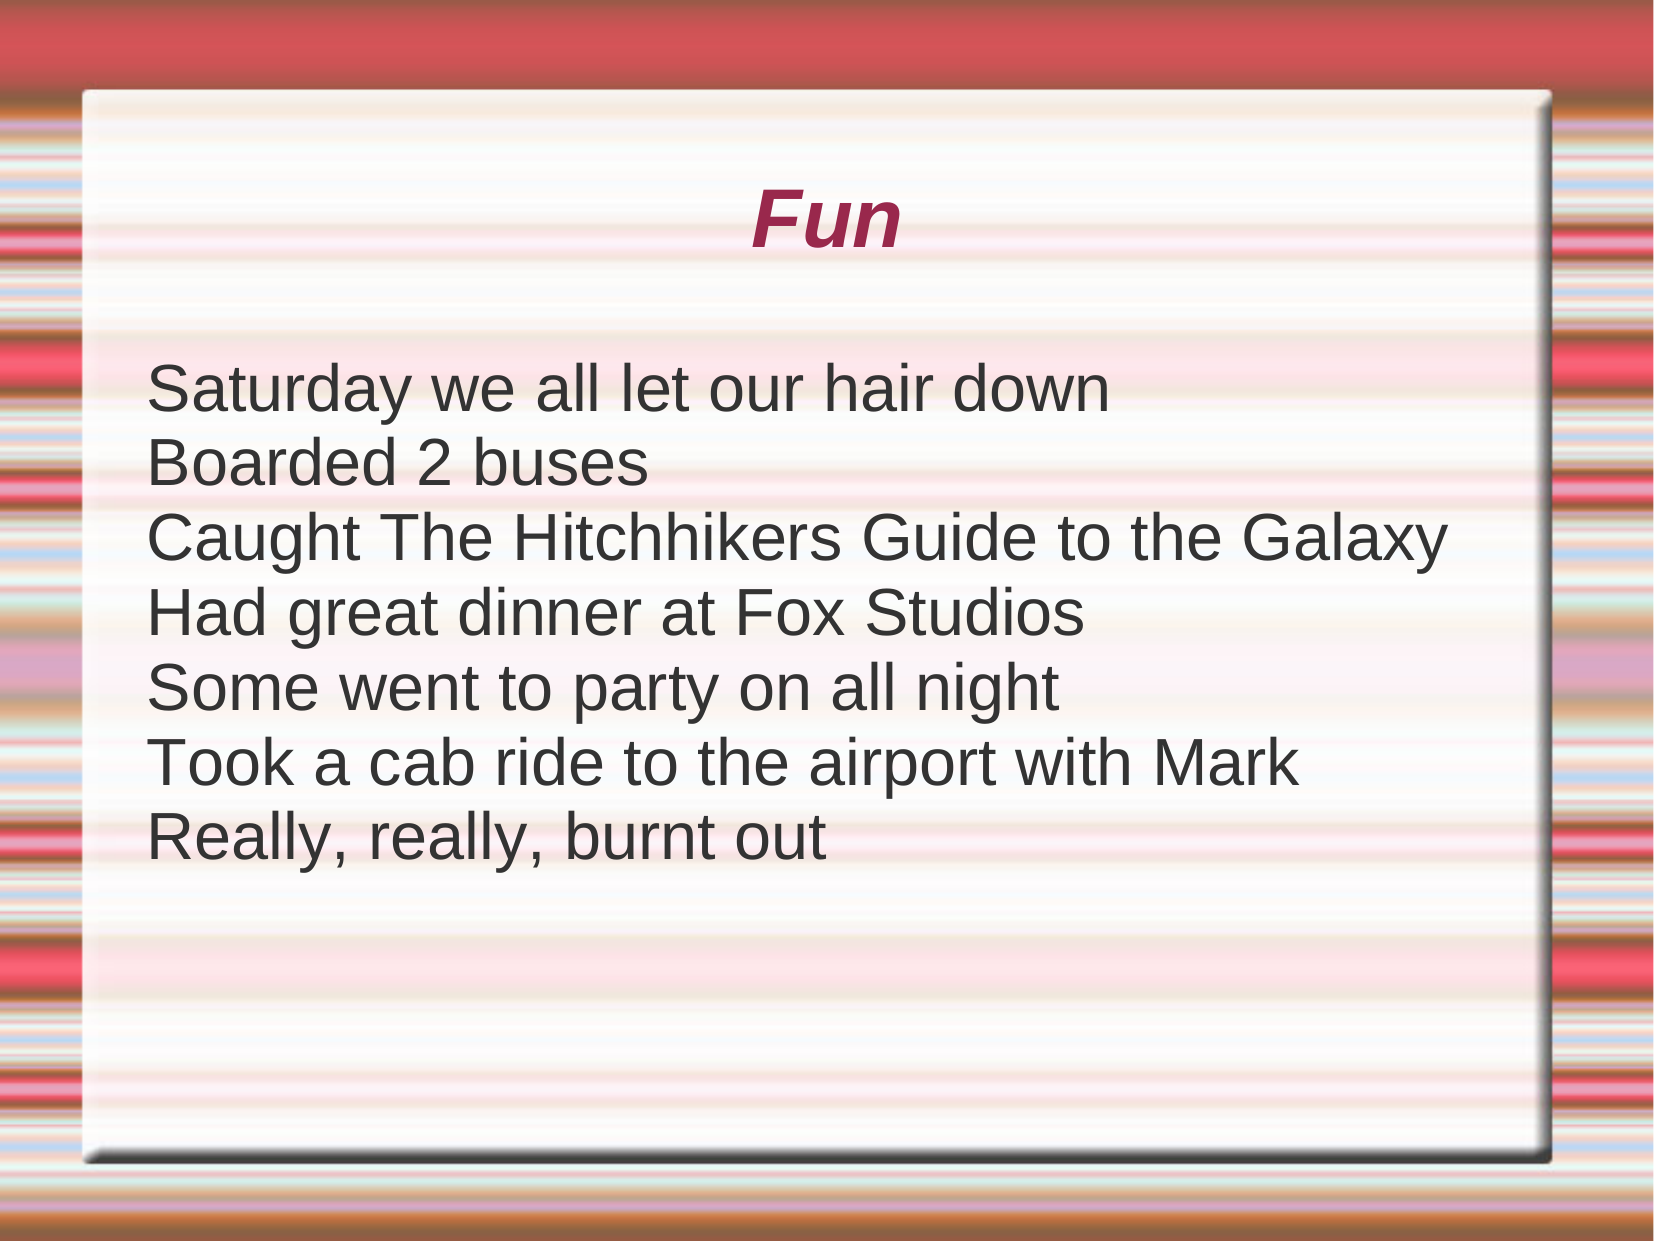

# Fun
Saturday we all let our hair down
Boarded 2 buses
Caught The Hitchhikers Guide to the Galaxy
Had great dinner at Fox Studios
Some went to party on all night
Took a cab ride to the airport with Mark
Really, really, burnt out